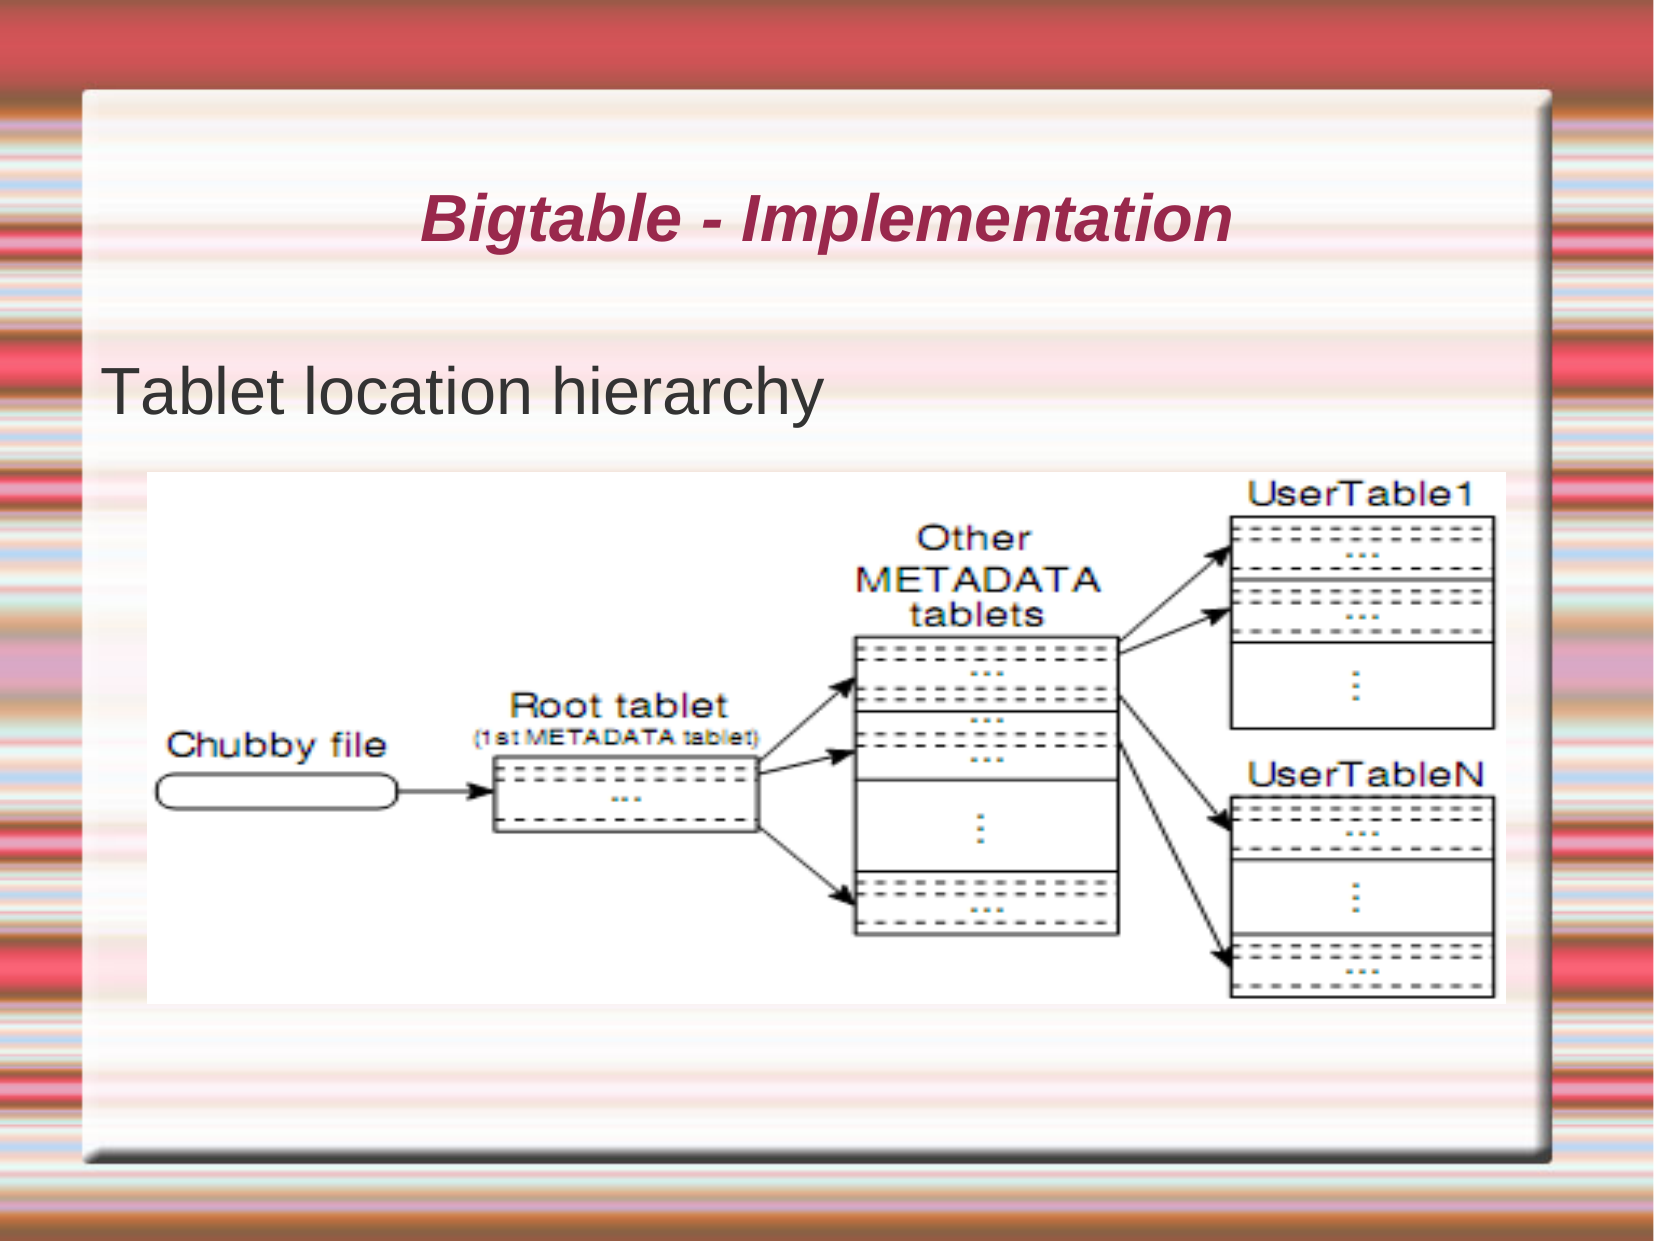

# Bigtable - Implementation
Tablet location hierarchy